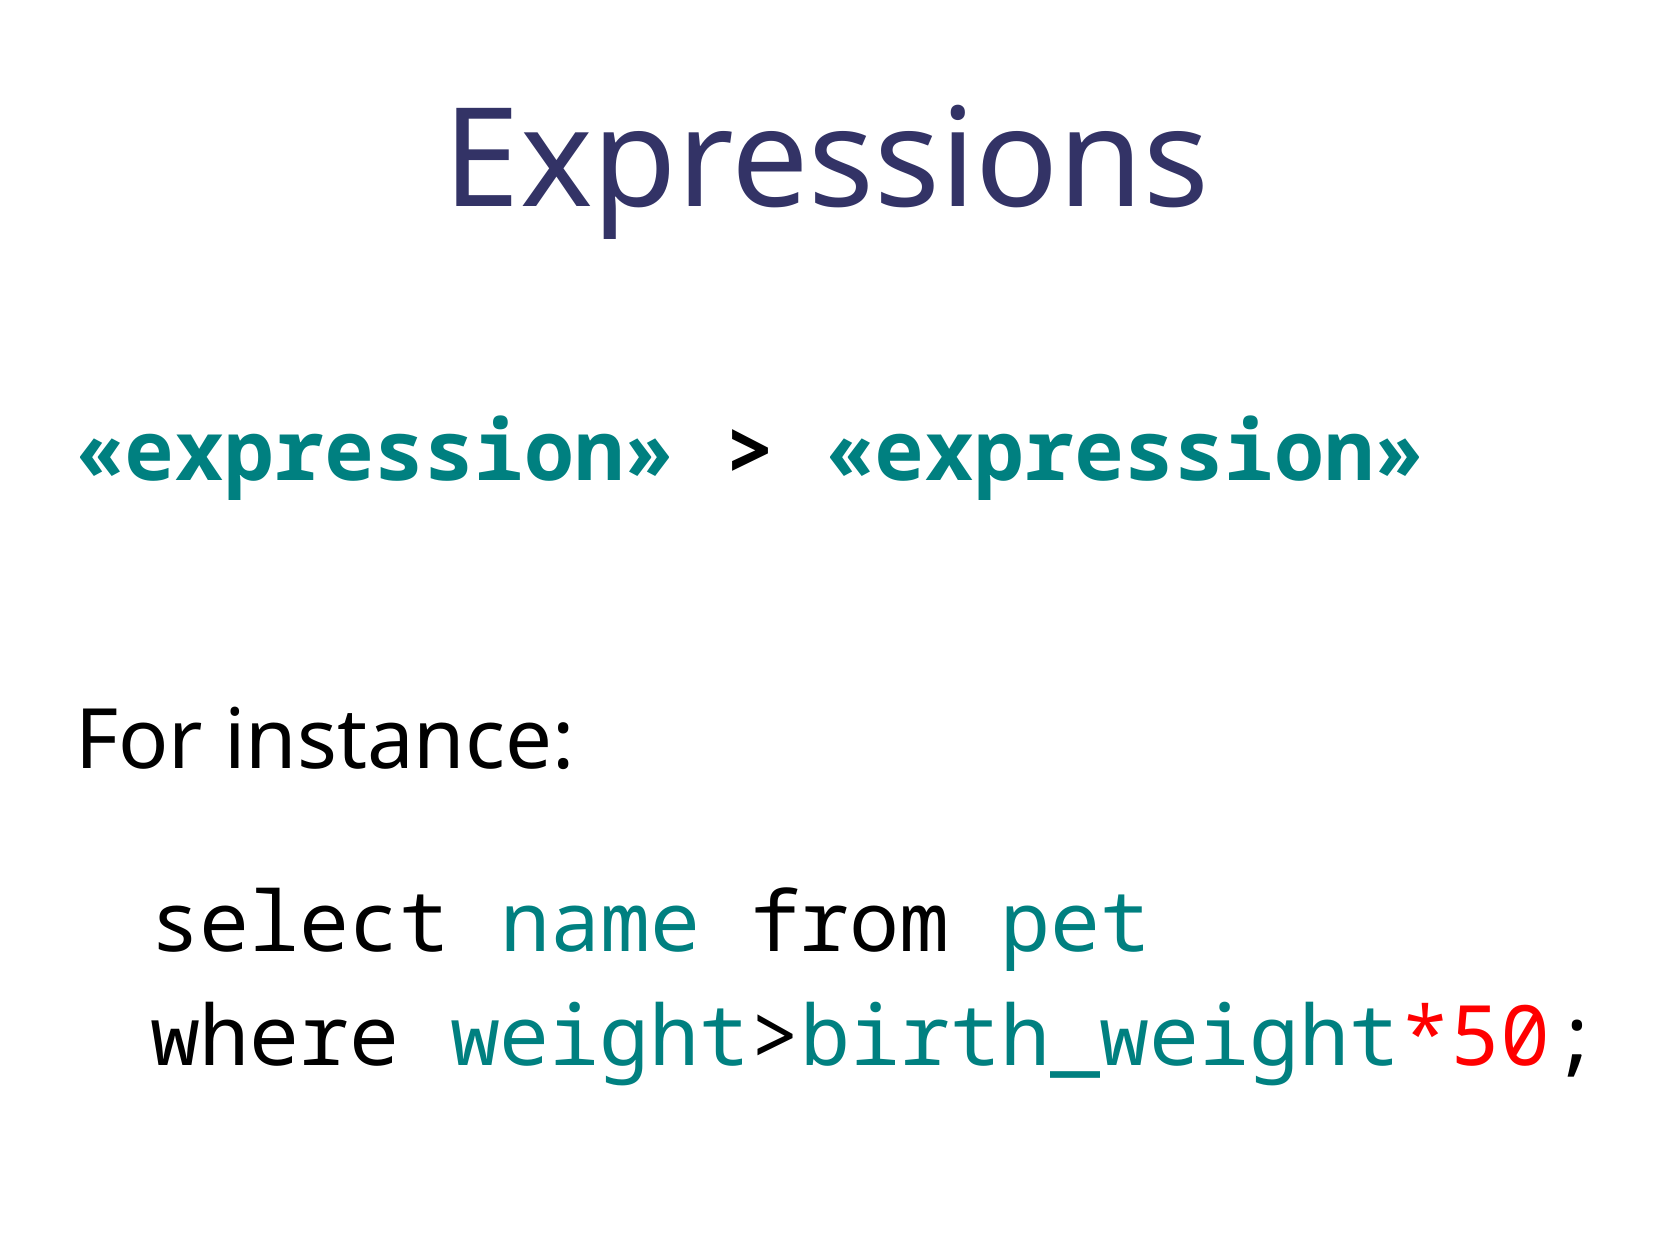

# Expressions
«expression» > «expression»
For instance:
select name from pet
where weight>birth_weight*50;